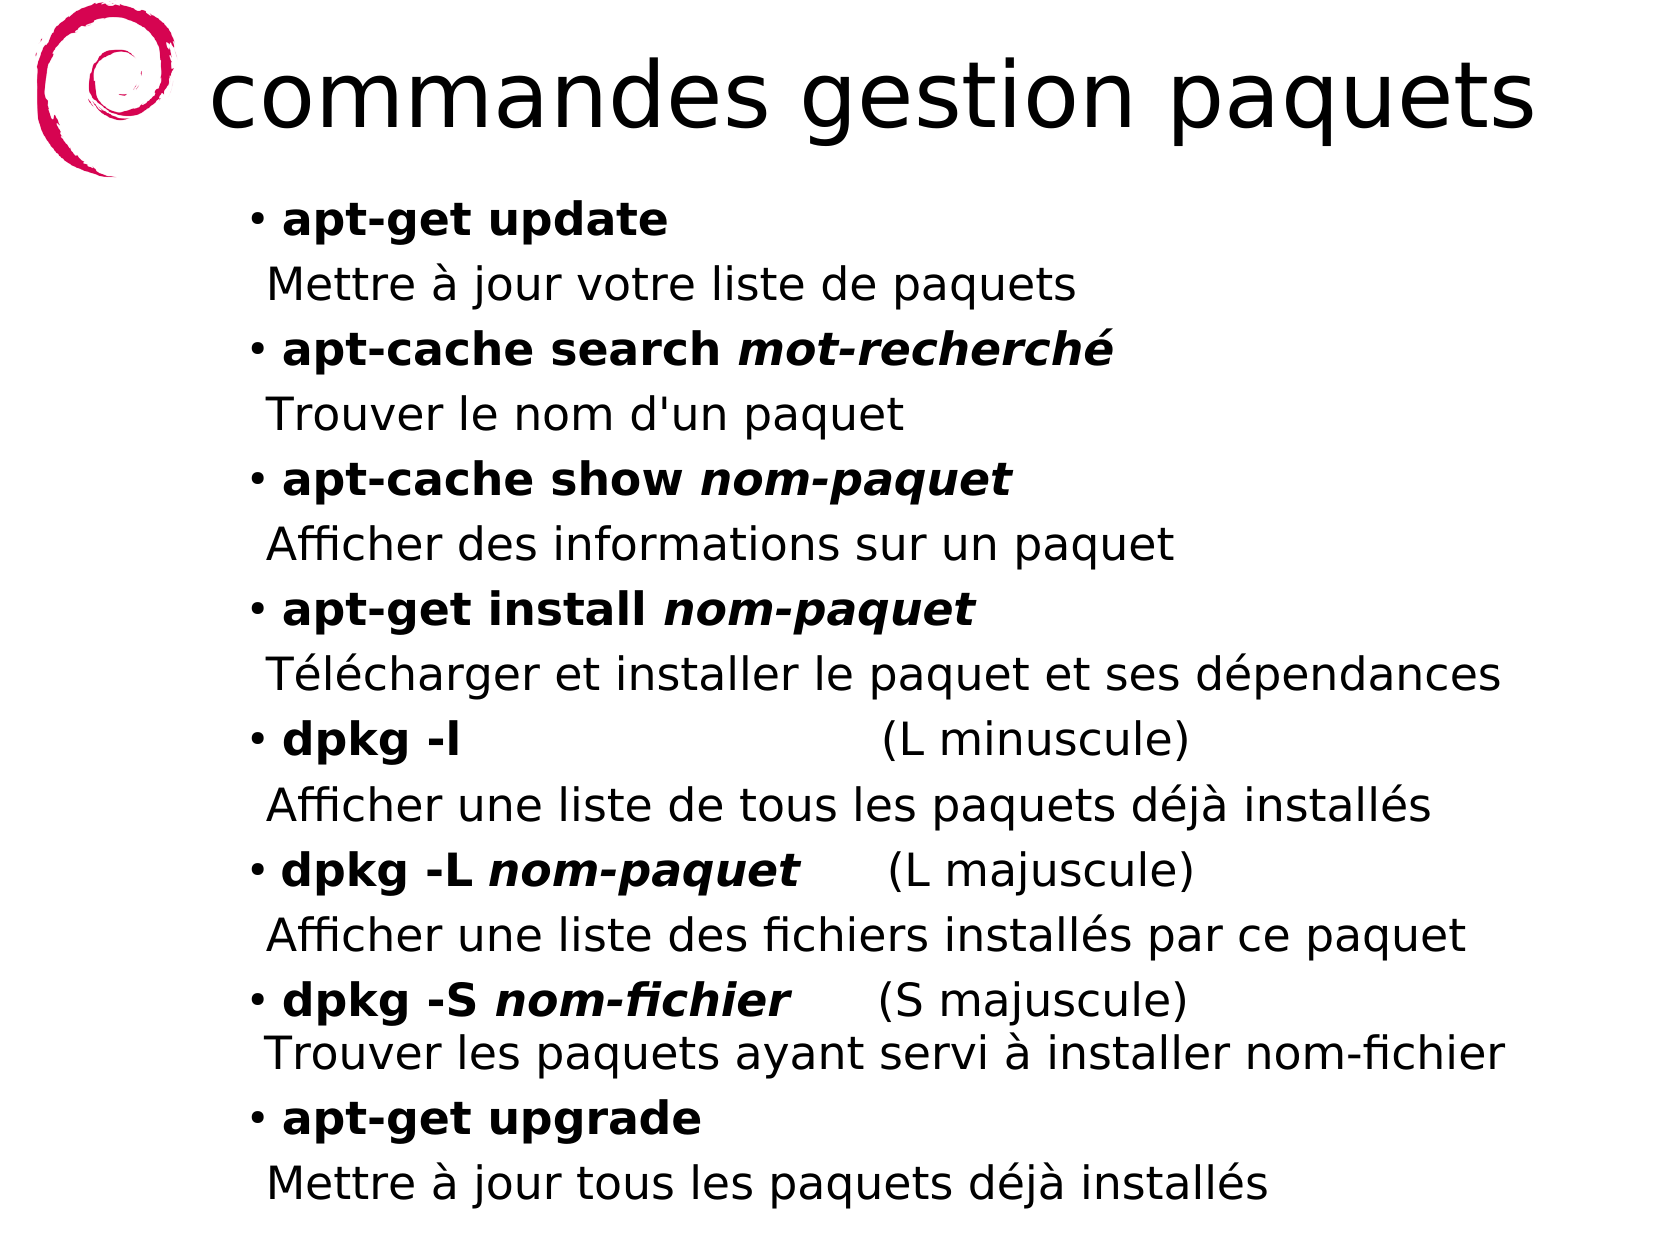

# commandes gestion paquets
 apt-get update
Mettre à jour votre liste de paquets
 apt-cache search mot-recherché
Trouver le nom d'un paquet
 apt-cache show nom-paquet
Afficher des informations sur un paquet
 apt-get install nom-paquet
Télécharger et installer le paquet et ses dépendances
 dpkg -l (L minuscule)
Afficher une liste de tous les paquets déjà installés
 dpkg -L nom-paquet (L majuscule)
Afficher une liste des fichiers installés par ce paquet
 dpkg -S nom-fichier (S majuscule)
 Trouver les paquets ayant servi à installer nom-fichier
 apt-get upgrade
Mettre à jour tous les paquets déjà installés